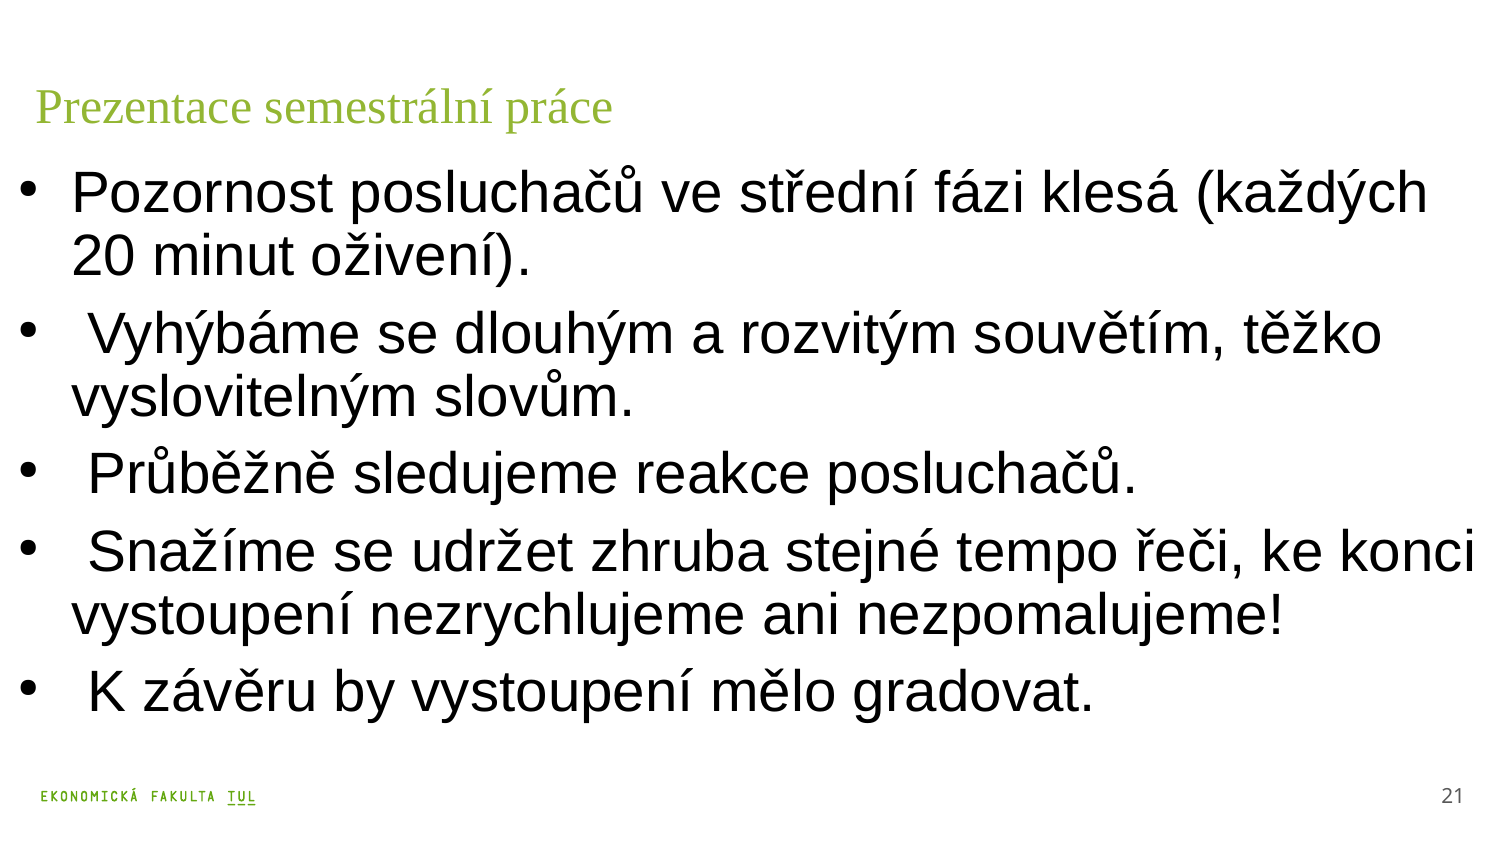

# Prezentace semestrální práce
Pozornost posluchačů ve střední fázi klesá (každých 20 minut oživení).
 Vyhýbáme se dlouhým a rozvitým souvětím, těžko vyslovitelným slovům.
 Průběžně sledujeme reakce posluchačů.
 Snažíme se udržet zhruba stejné tempo řeči, ke konci vystoupení nezrychlujeme ani nezpomalujeme!
 K závěru by vystoupení mělo gradovat.
21